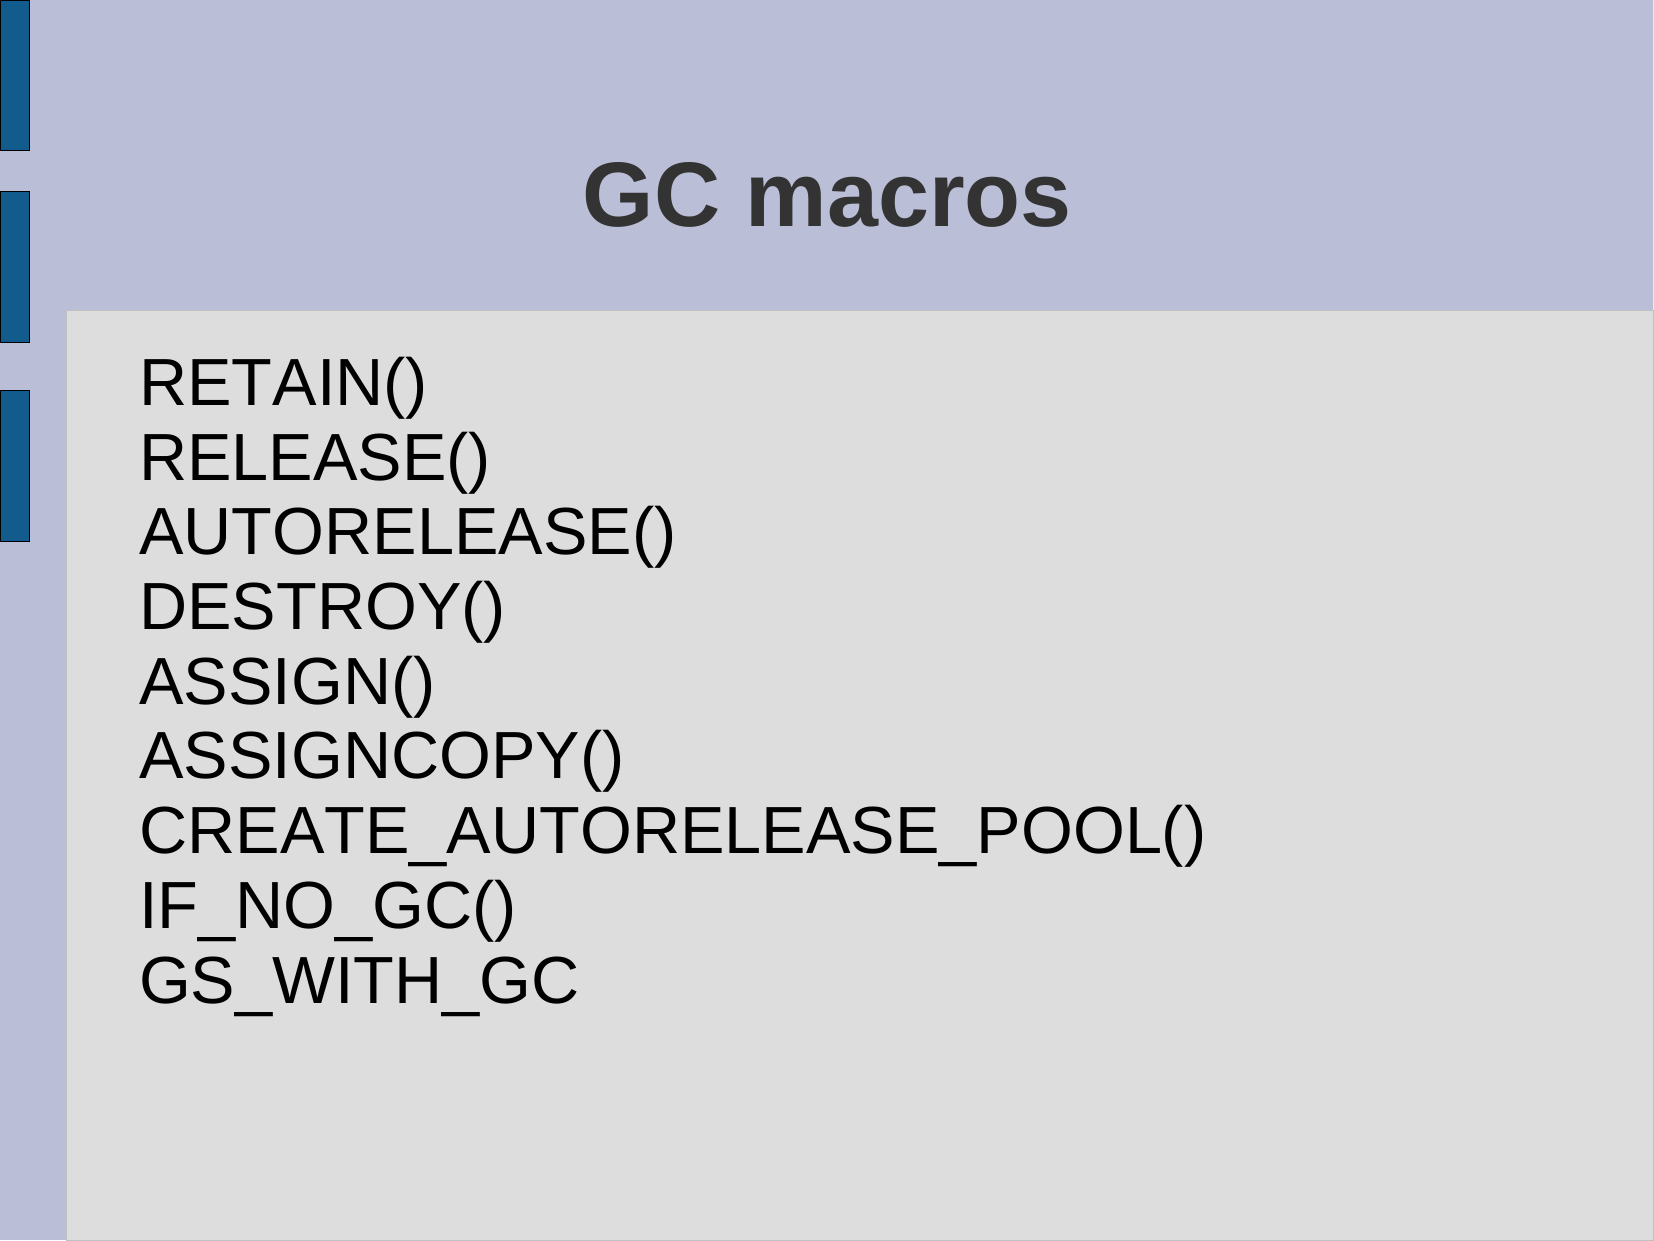

# GC macros
RETAIN()
RELEASE()
AUTORELEASE()
DESTROY()
ASSIGN()
ASSIGNCOPY()
CREATE_AUTORELEASE_POOL()
IF_NO_GC()
GS_WITH_GC